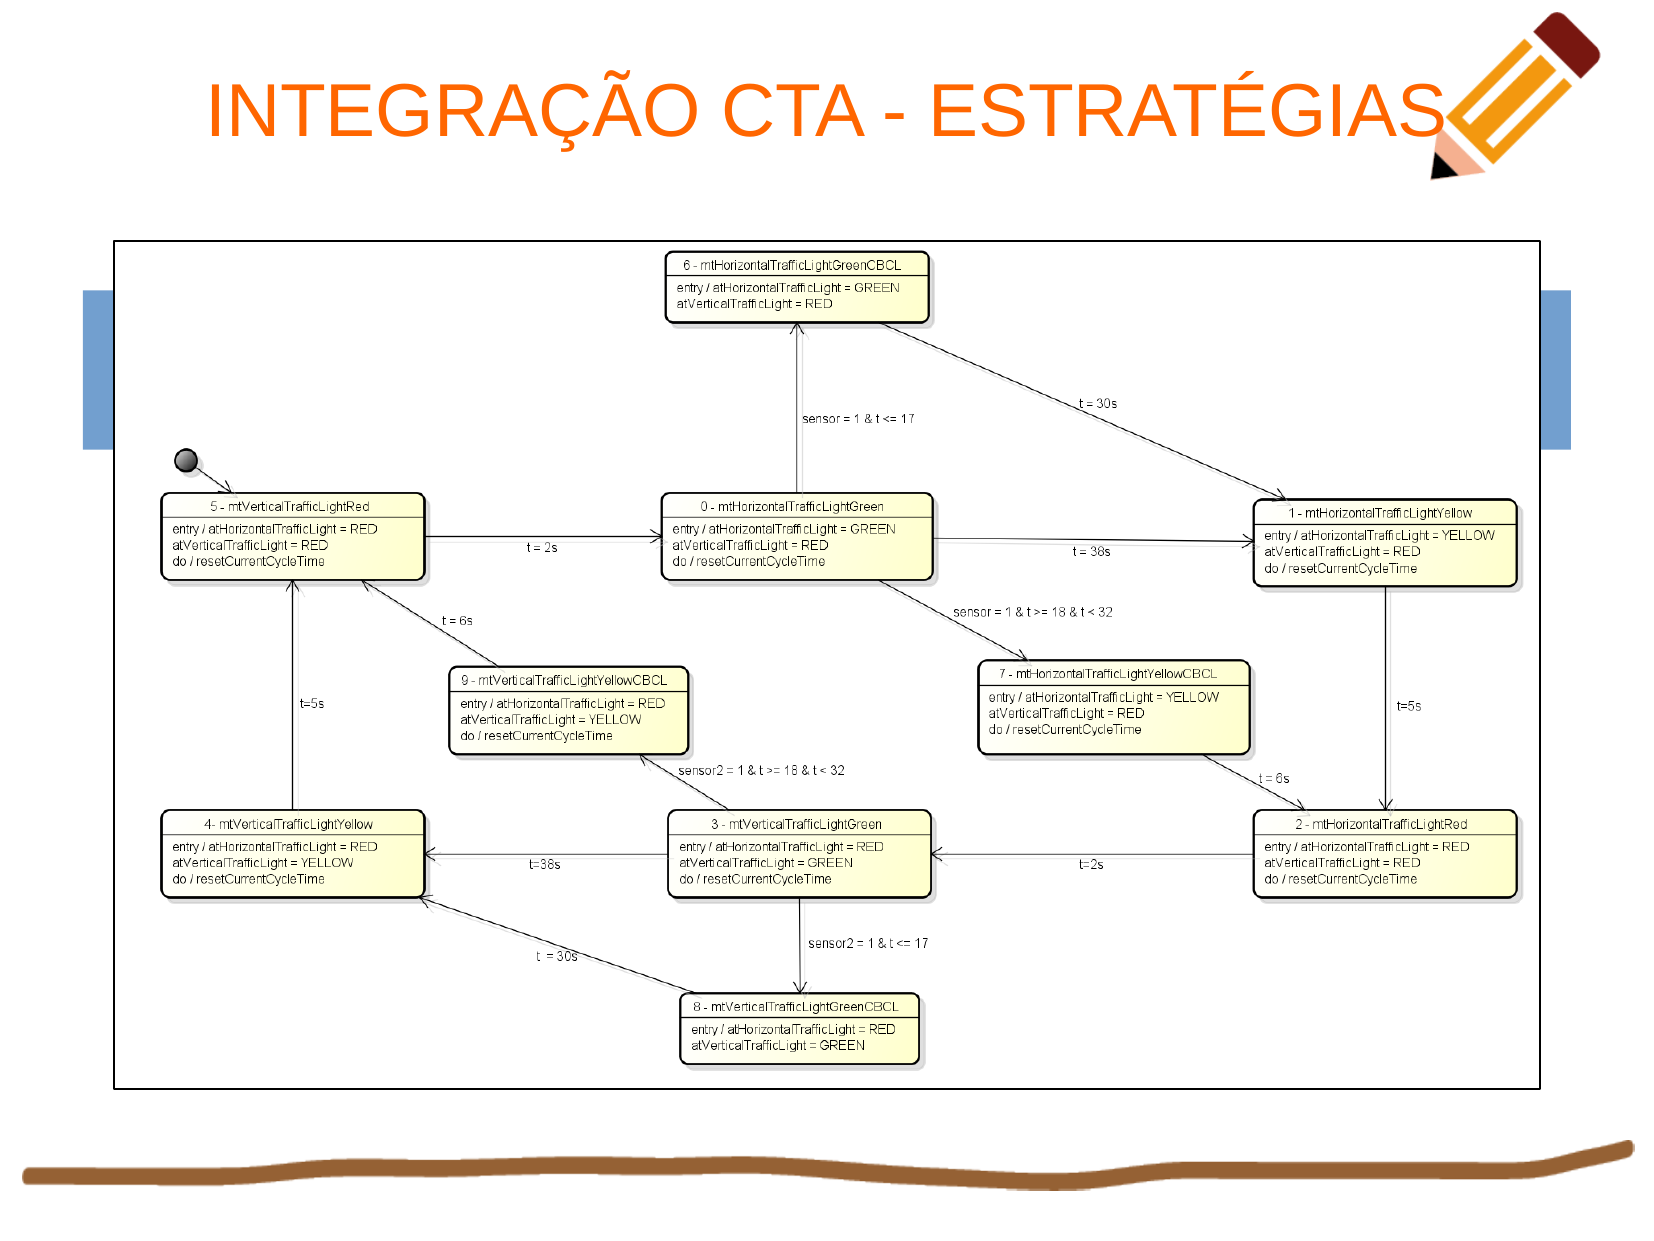

# INTEGRAÇÃO CTA - ESTRATÉGIAS
CONTROLE BASEADO EM CONGESTIONAMENTO - CBCL